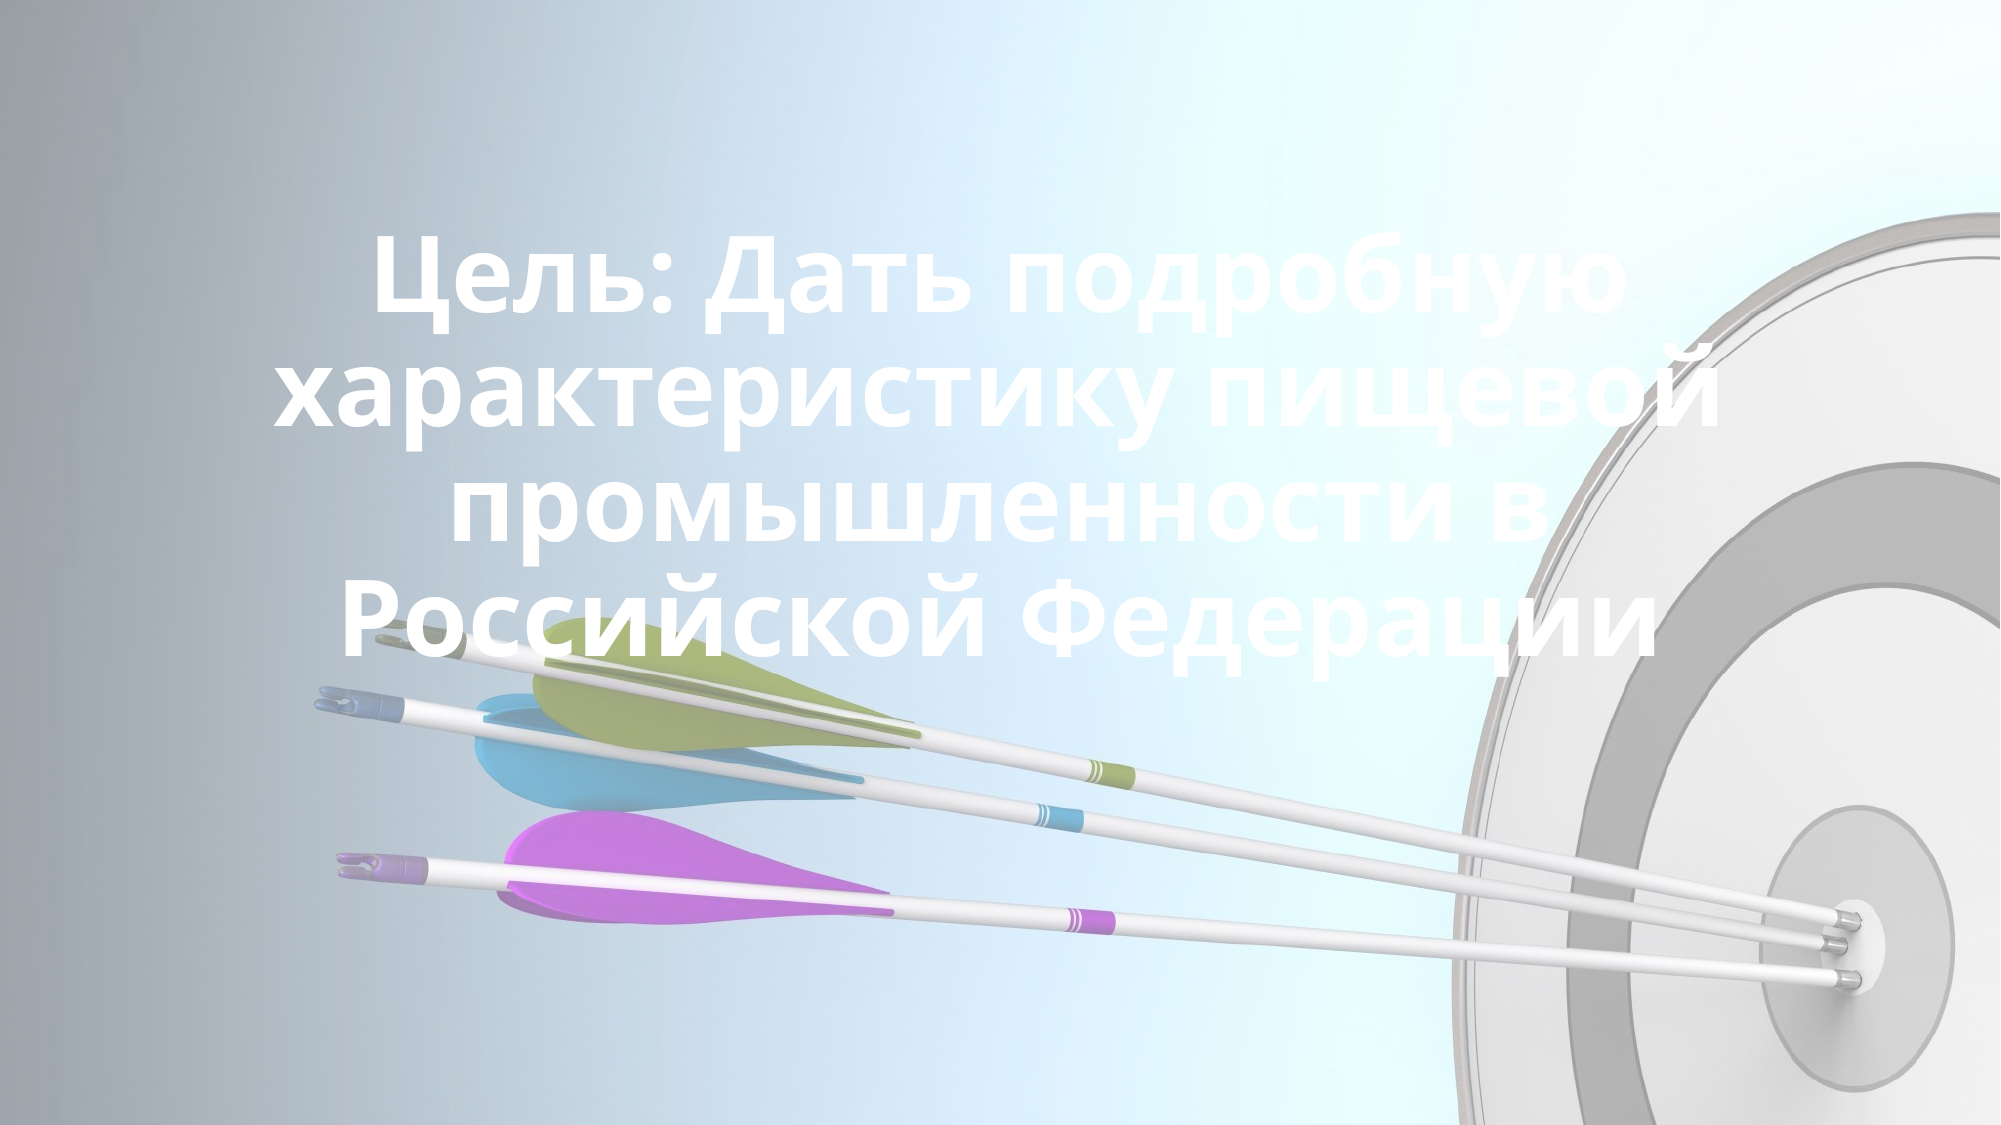

# Цель: Дать подробную характеристику пищевой промышленности в Российской Федерации